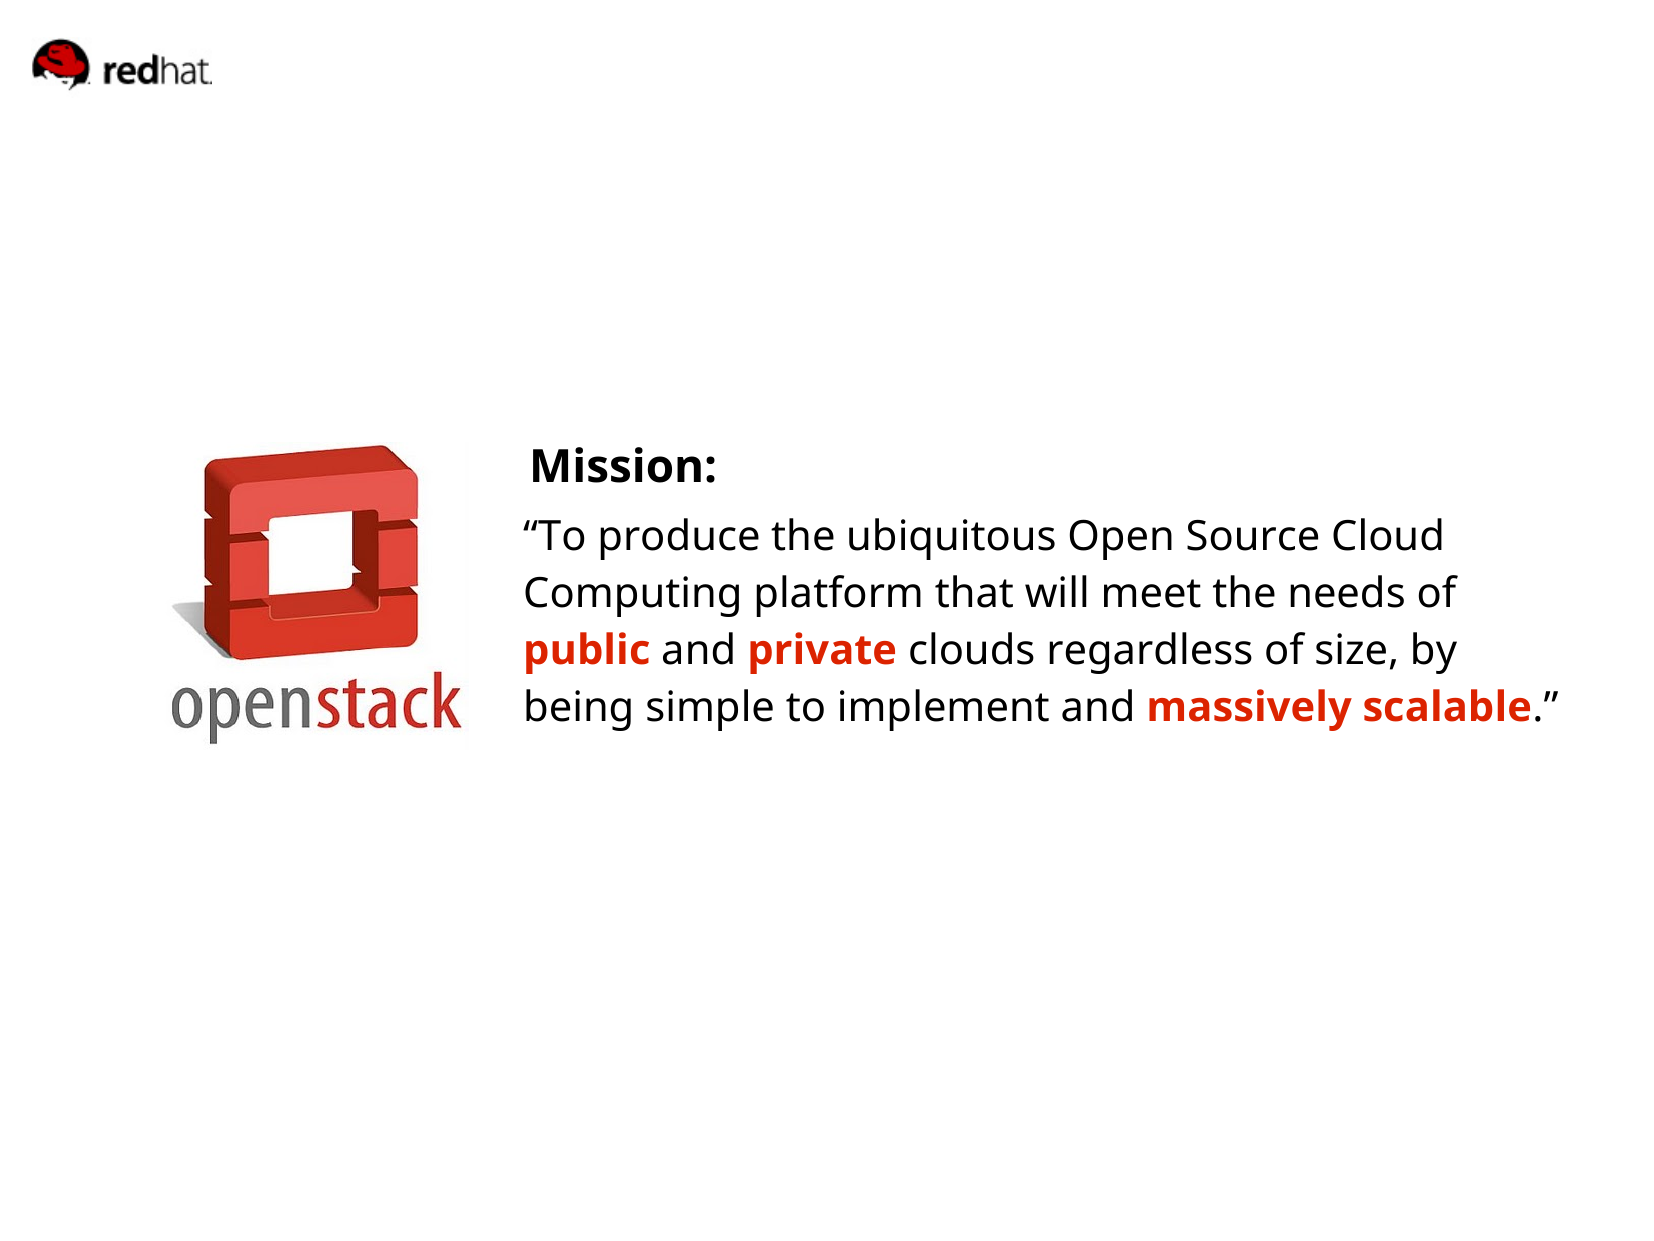

Mission:
“To produce the ubiquitous Open Source Cloud Computing platform that will meet the needs of public and private clouds regardless of size, by being simple to implement and massively scalable.”